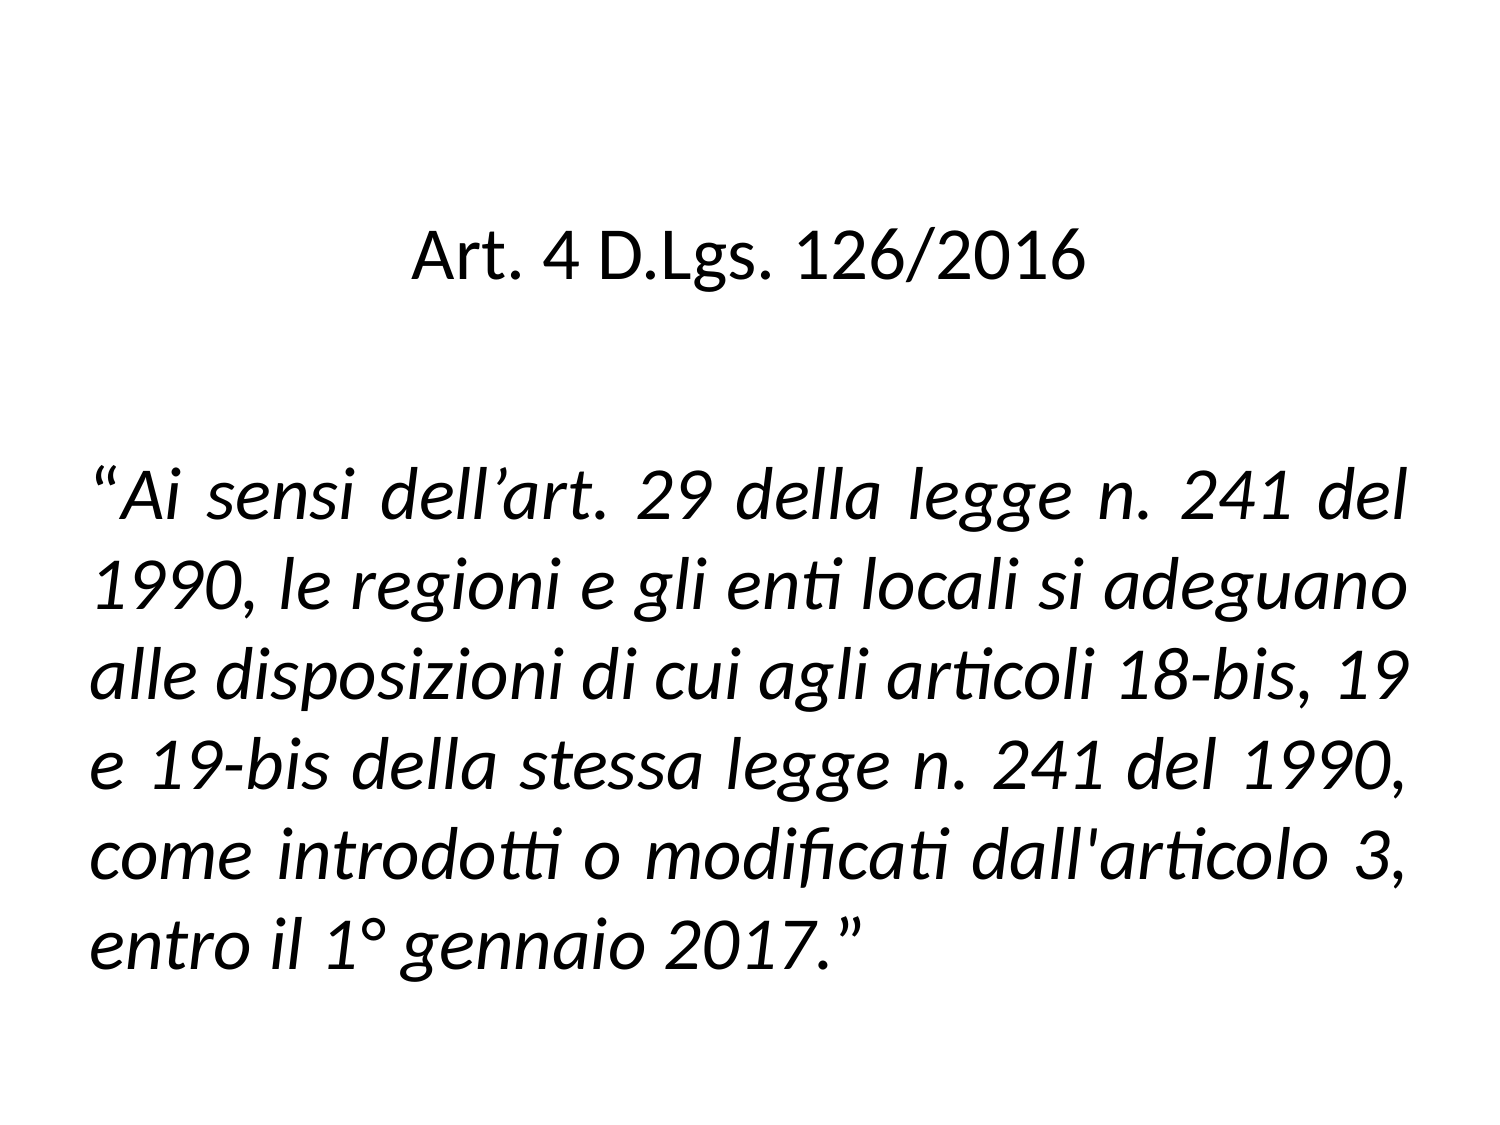

# Art. 4 D.Lgs. 126/2016
“Ai sensi dell’art. 29 della legge n. 241 del 1990, le regioni e gli enti locali si adeguano alle disposizioni di cui agli articoli 18-bis, 19 e 19-bis della stessa legge n. 241 del 1990, come introdotti o modificati dall'articolo 3, entro il 1° gennaio 2017.”